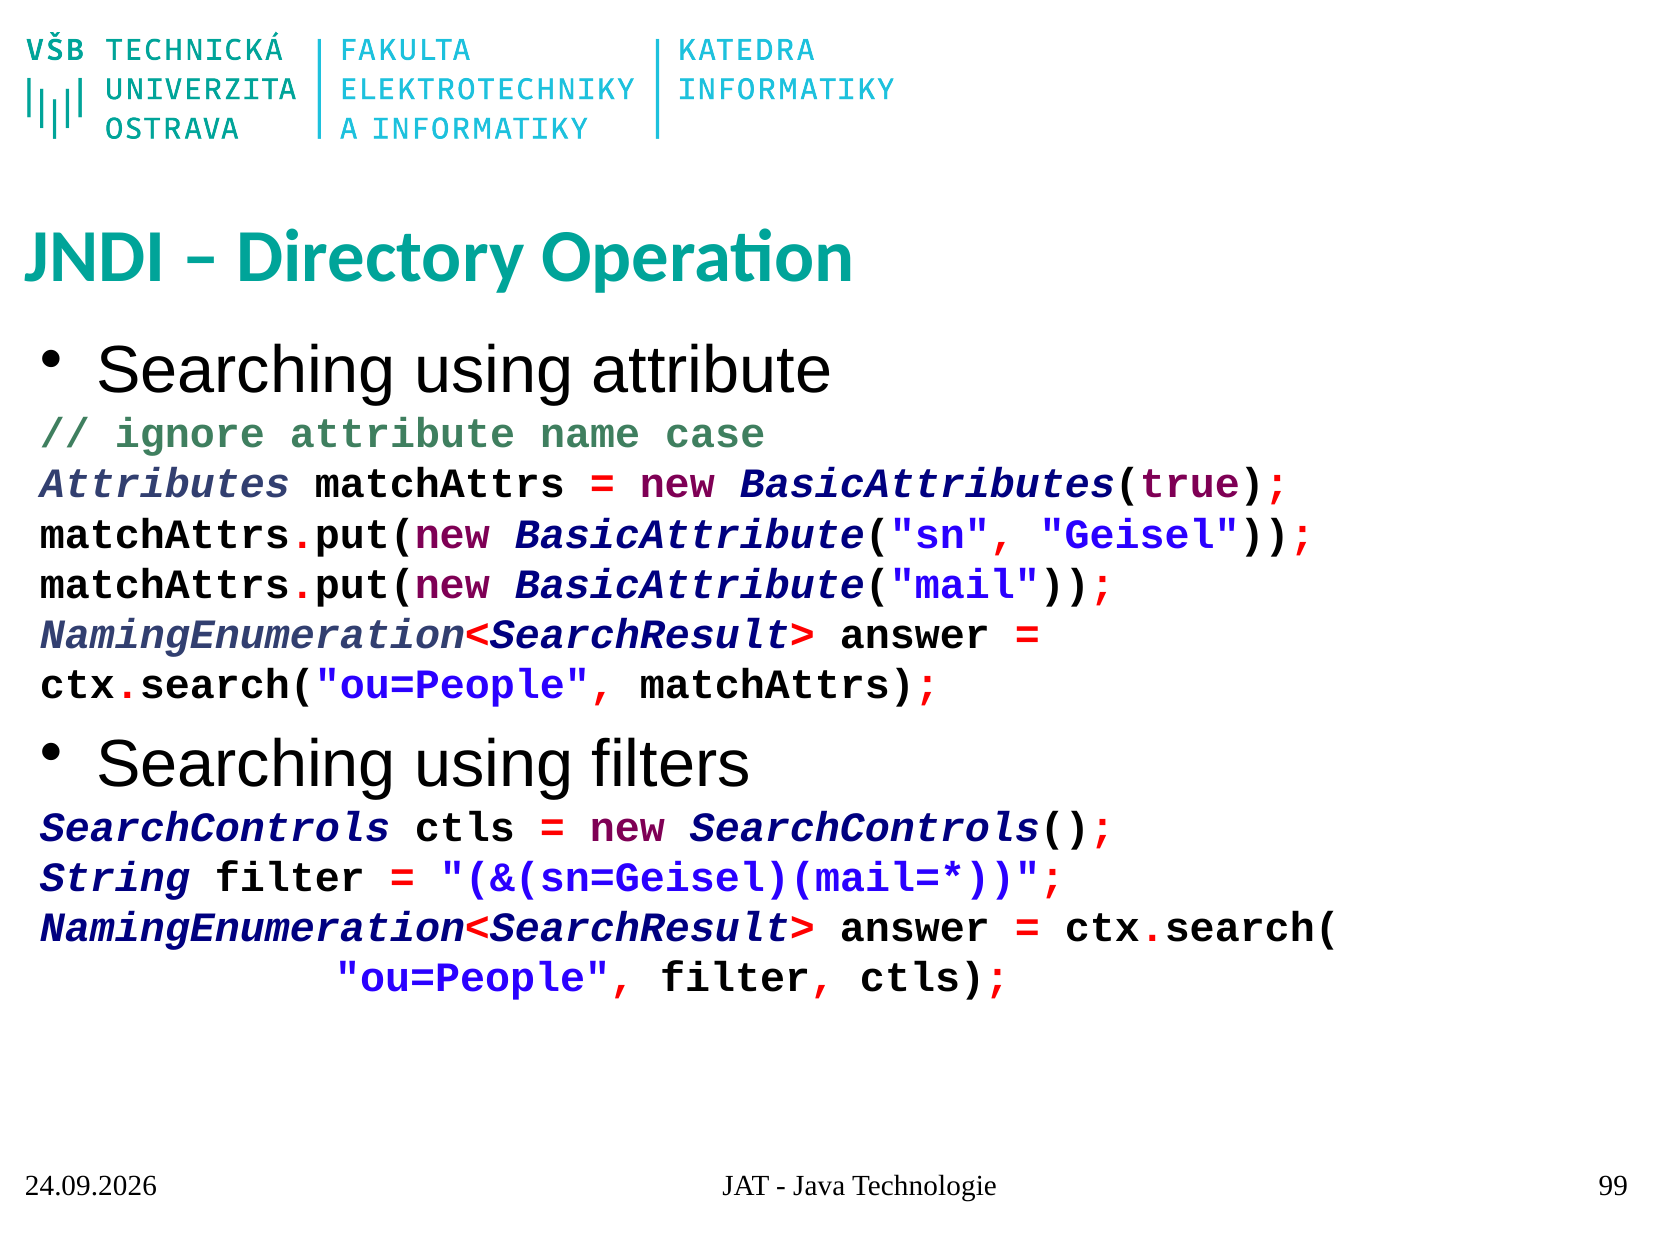

JNDI – Directory Operation
# Searching using attribute
// ignore attribute name case
Attributes matchAttrs = new BasicAttributes(true);
matchAttrs.put(new BasicAttribute("sn", "Geisel"));
matchAttrs.put(new BasicAttribute("mail"));
NamingEnumeration<SearchResult> answer = 	ctx.search("ou=People", matchAttrs);
Searching using filters
SearchControls ctls = new SearchControls();
String filter = "(&(sn=Geisel)(mail=*))";
NamingEnumeration<SearchResult> answer = ctx.search(
				"ou=People", filter, ctls);
JAT - Java Technologie
99